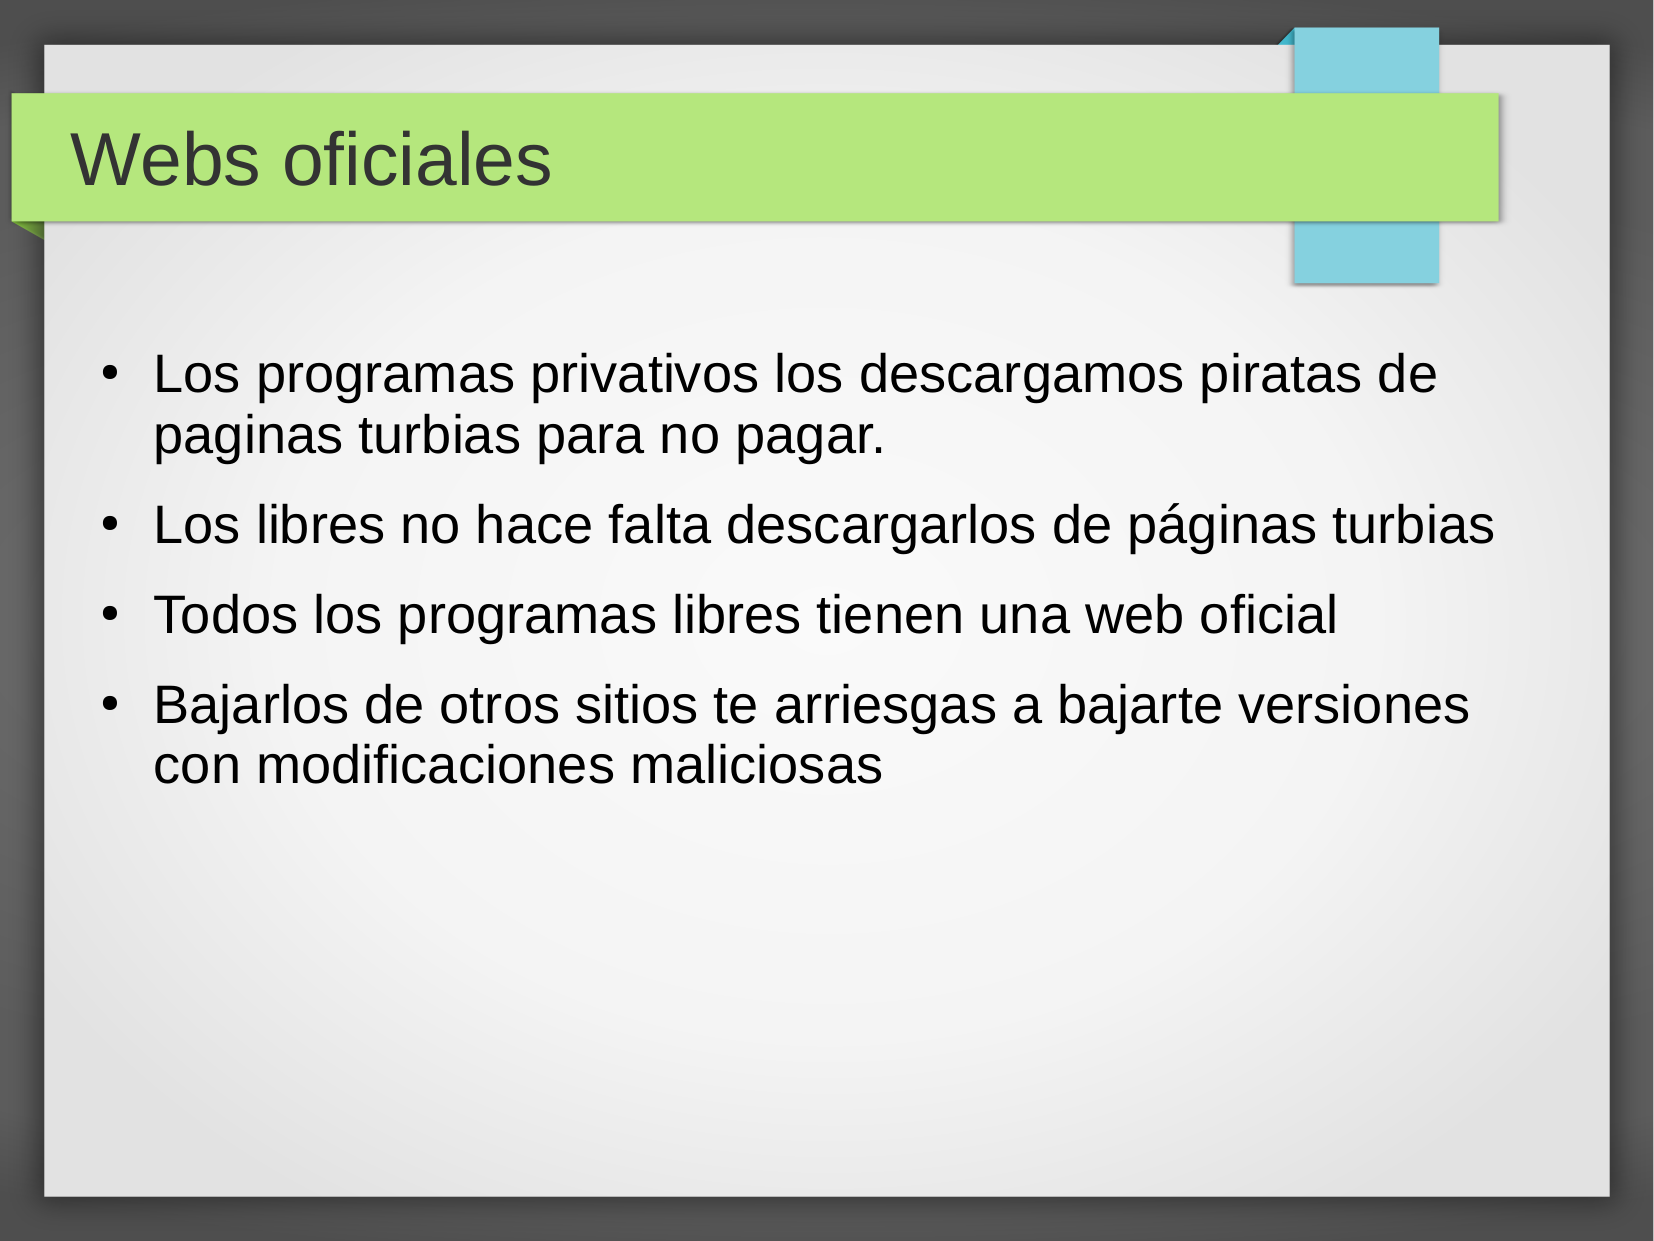

# Webs oficiales
Los programas privativos los descargamos piratas de paginas turbias para no pagar.
Los libres no hace falta descargarlos de páginas turbias
Todos los programas libres tienen una web oficial
Bajarlos de otros sitios te arriesgas a bajarte versiones con modificaciones maliciosas